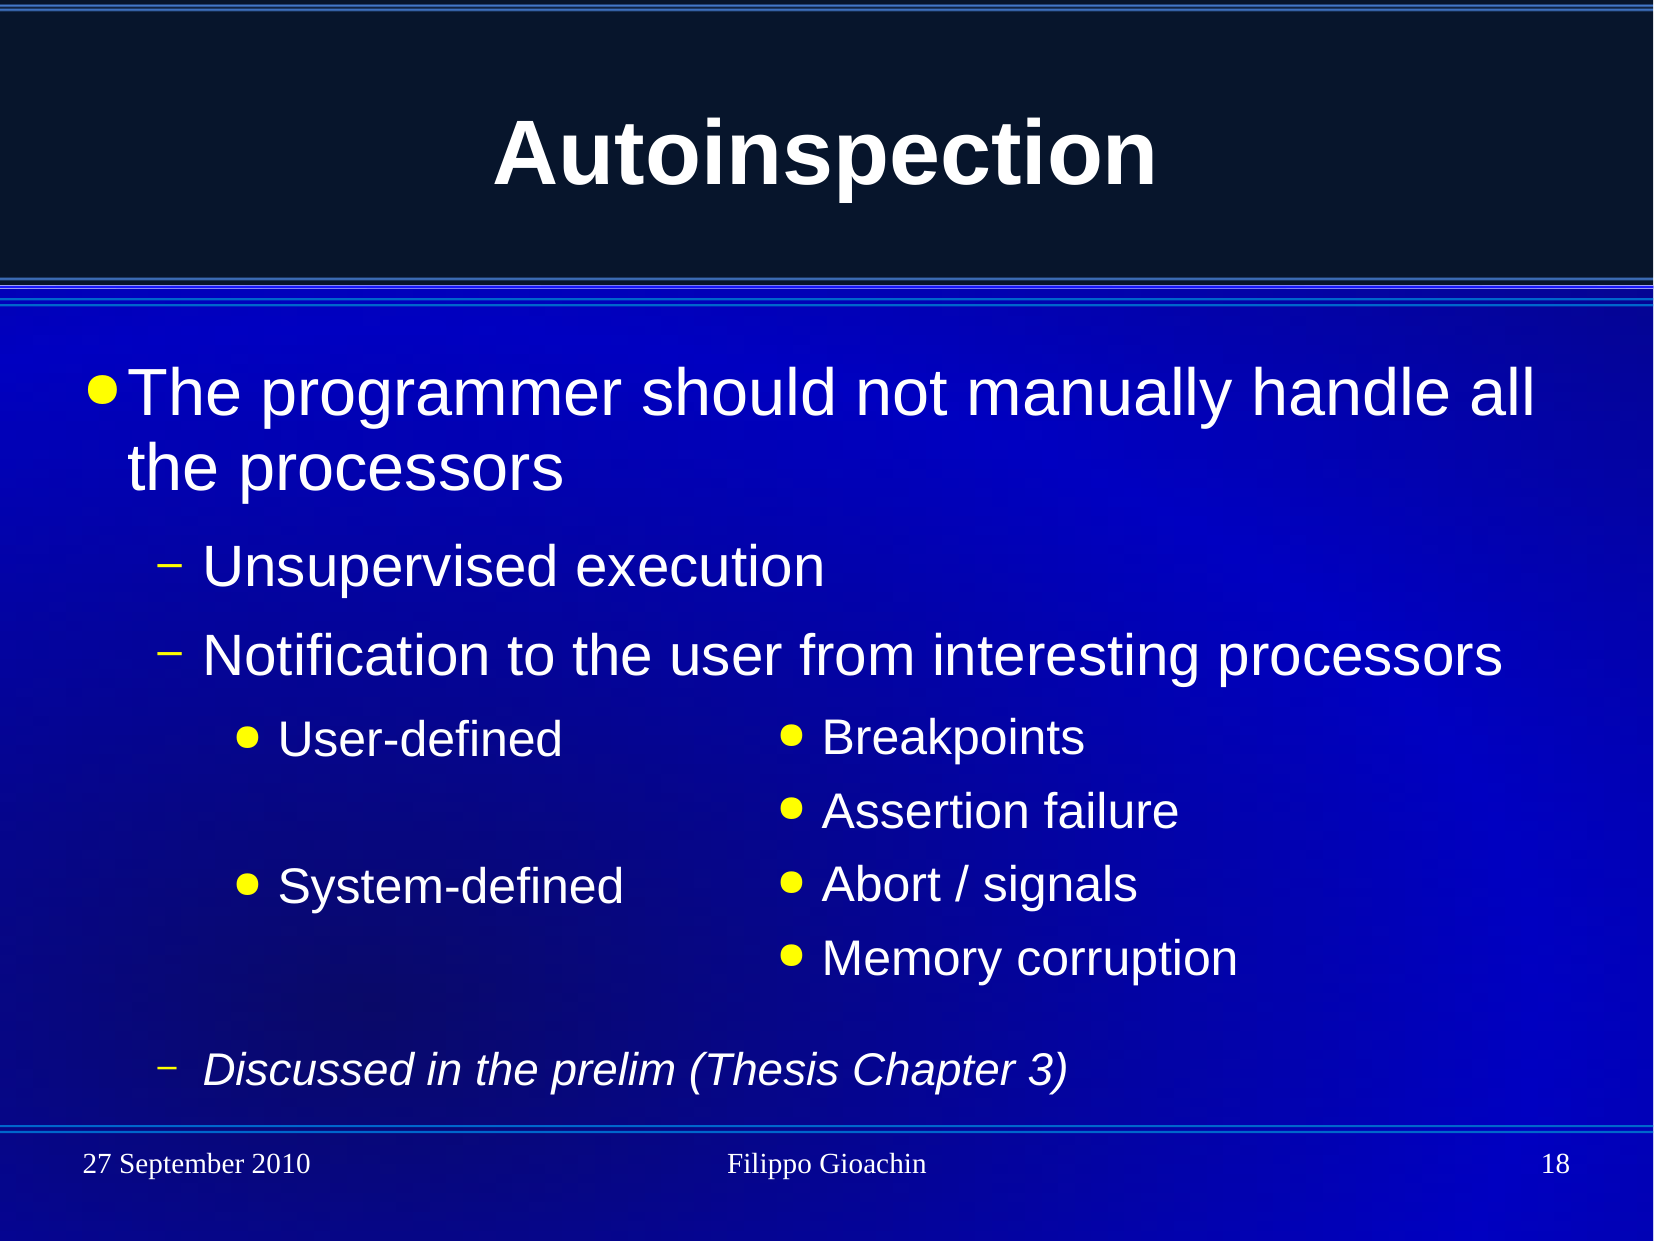

# Autoinspection
The programmer should not manually handle all the processors
Unsupervised execution
Notification to the user from interesting processors
User-defined
System-defined
Discussed in the prelim (Thesis Chapter 3)
Breakpoints
Assertion failure
Abort / signals
Memory corruption
27 September 2010
Filippo Gioachin
18